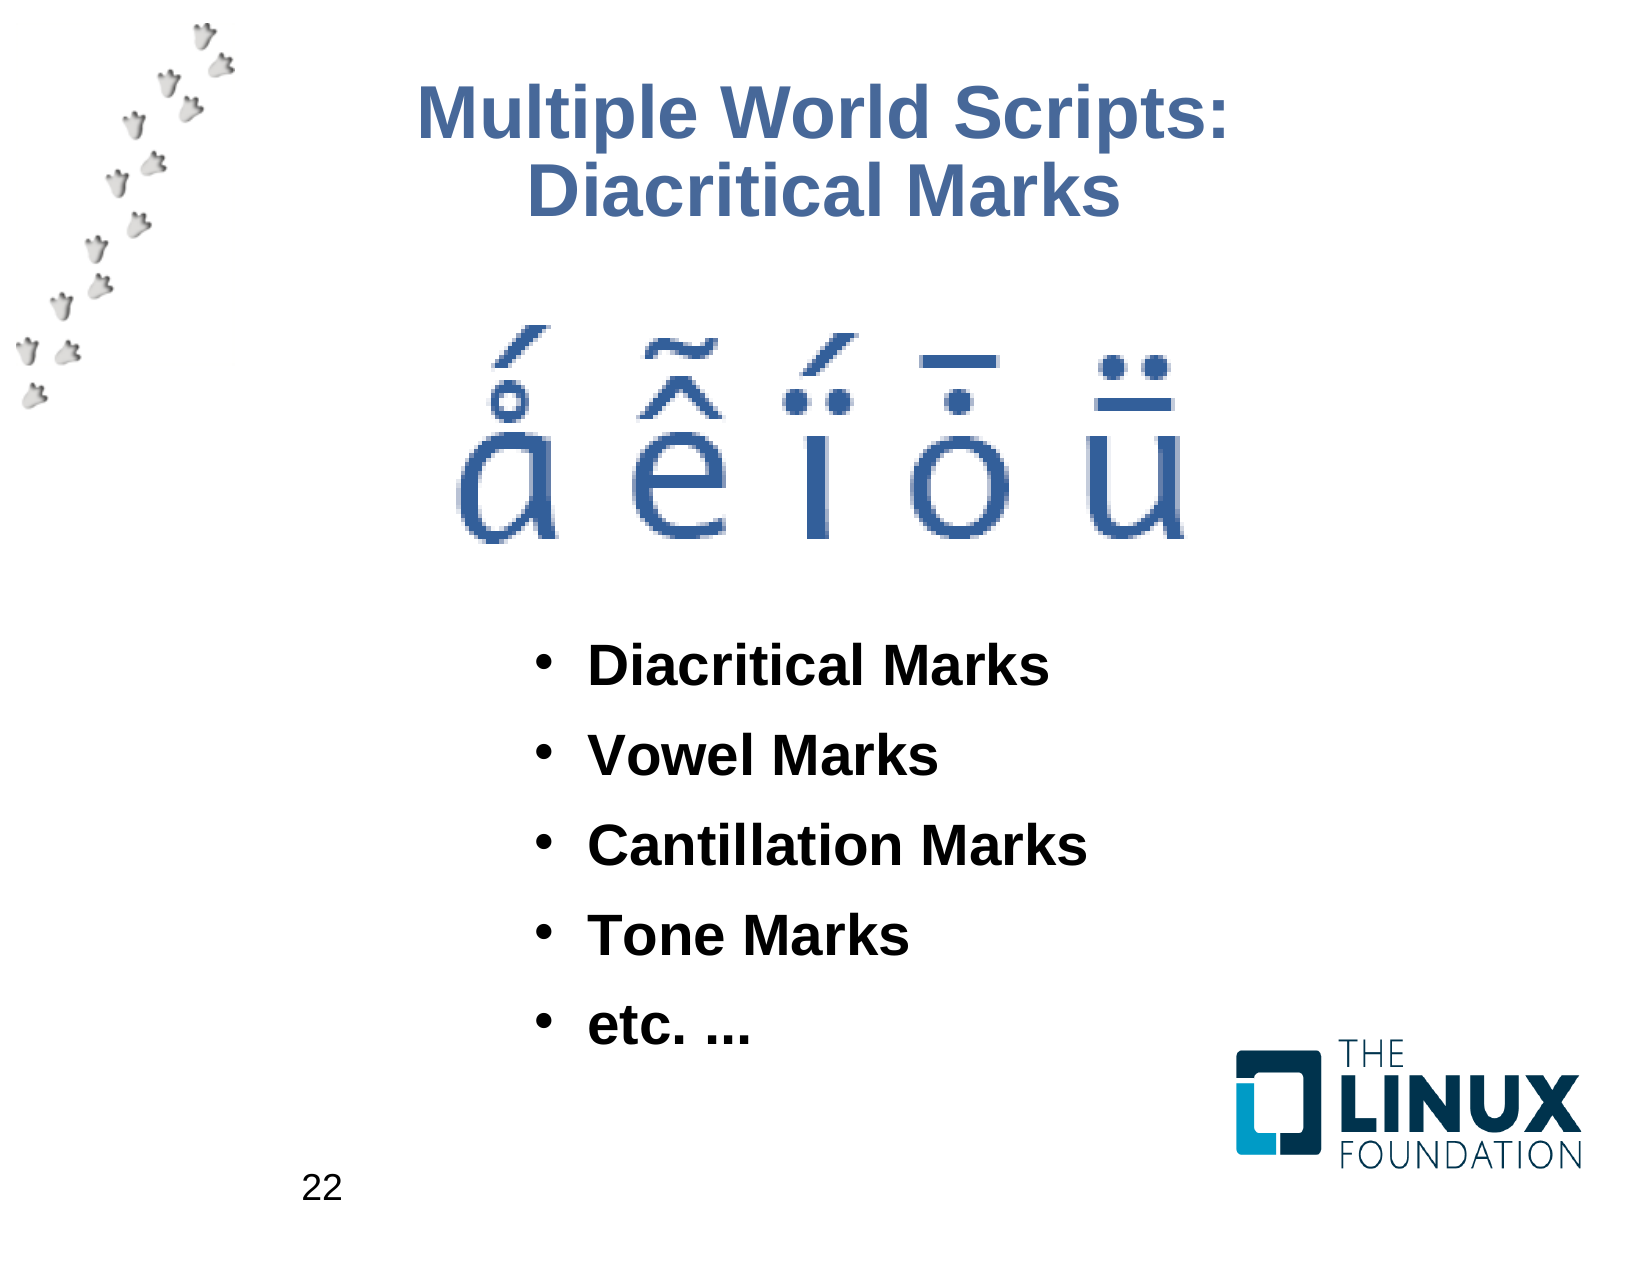

# Multiple World Scripts: Diacritical Marks
Diacritical Marks
Vowel Marks
Cantillation Marks
Tone Marks
etc. ...